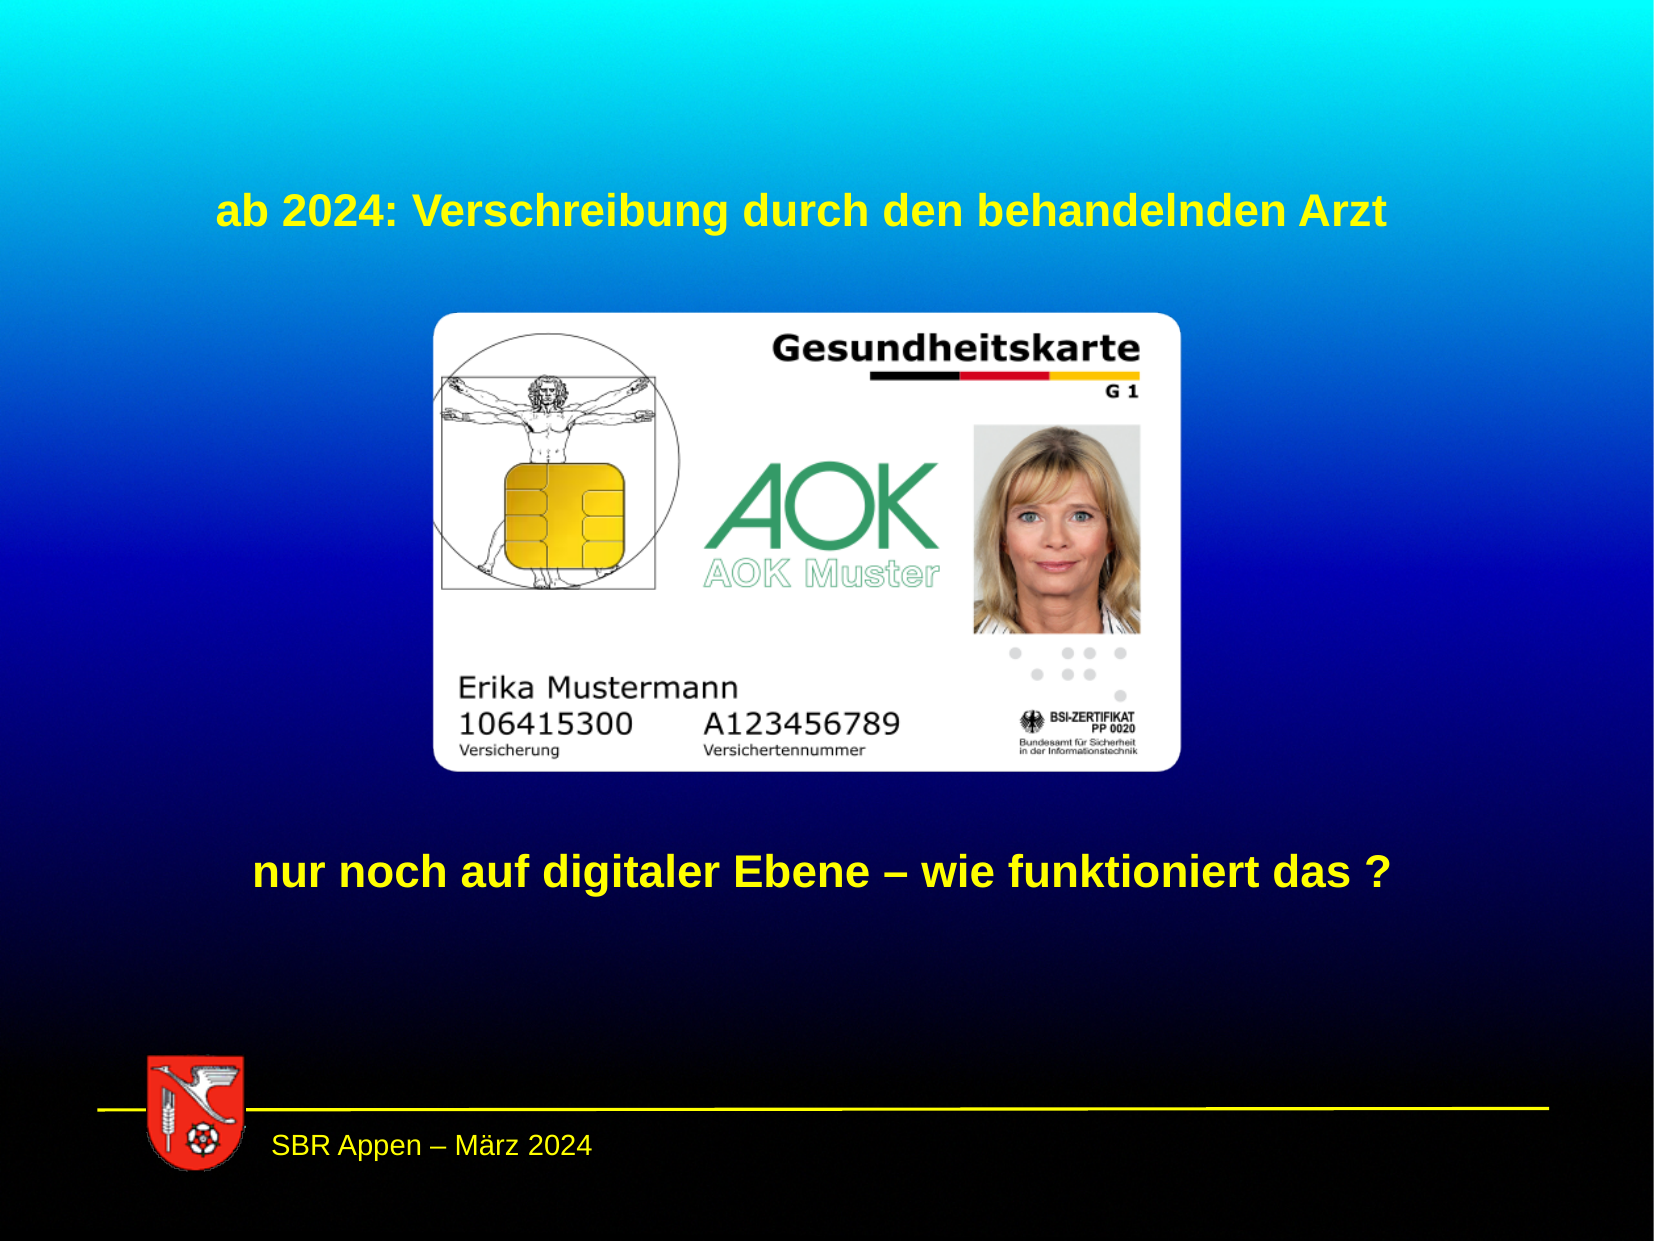

ab 2024: Verschreibung durch den behandelnden Arzt
nur noch auf digitaler Ebene – wie funktioniert das ?
SBR Appen – März 2024